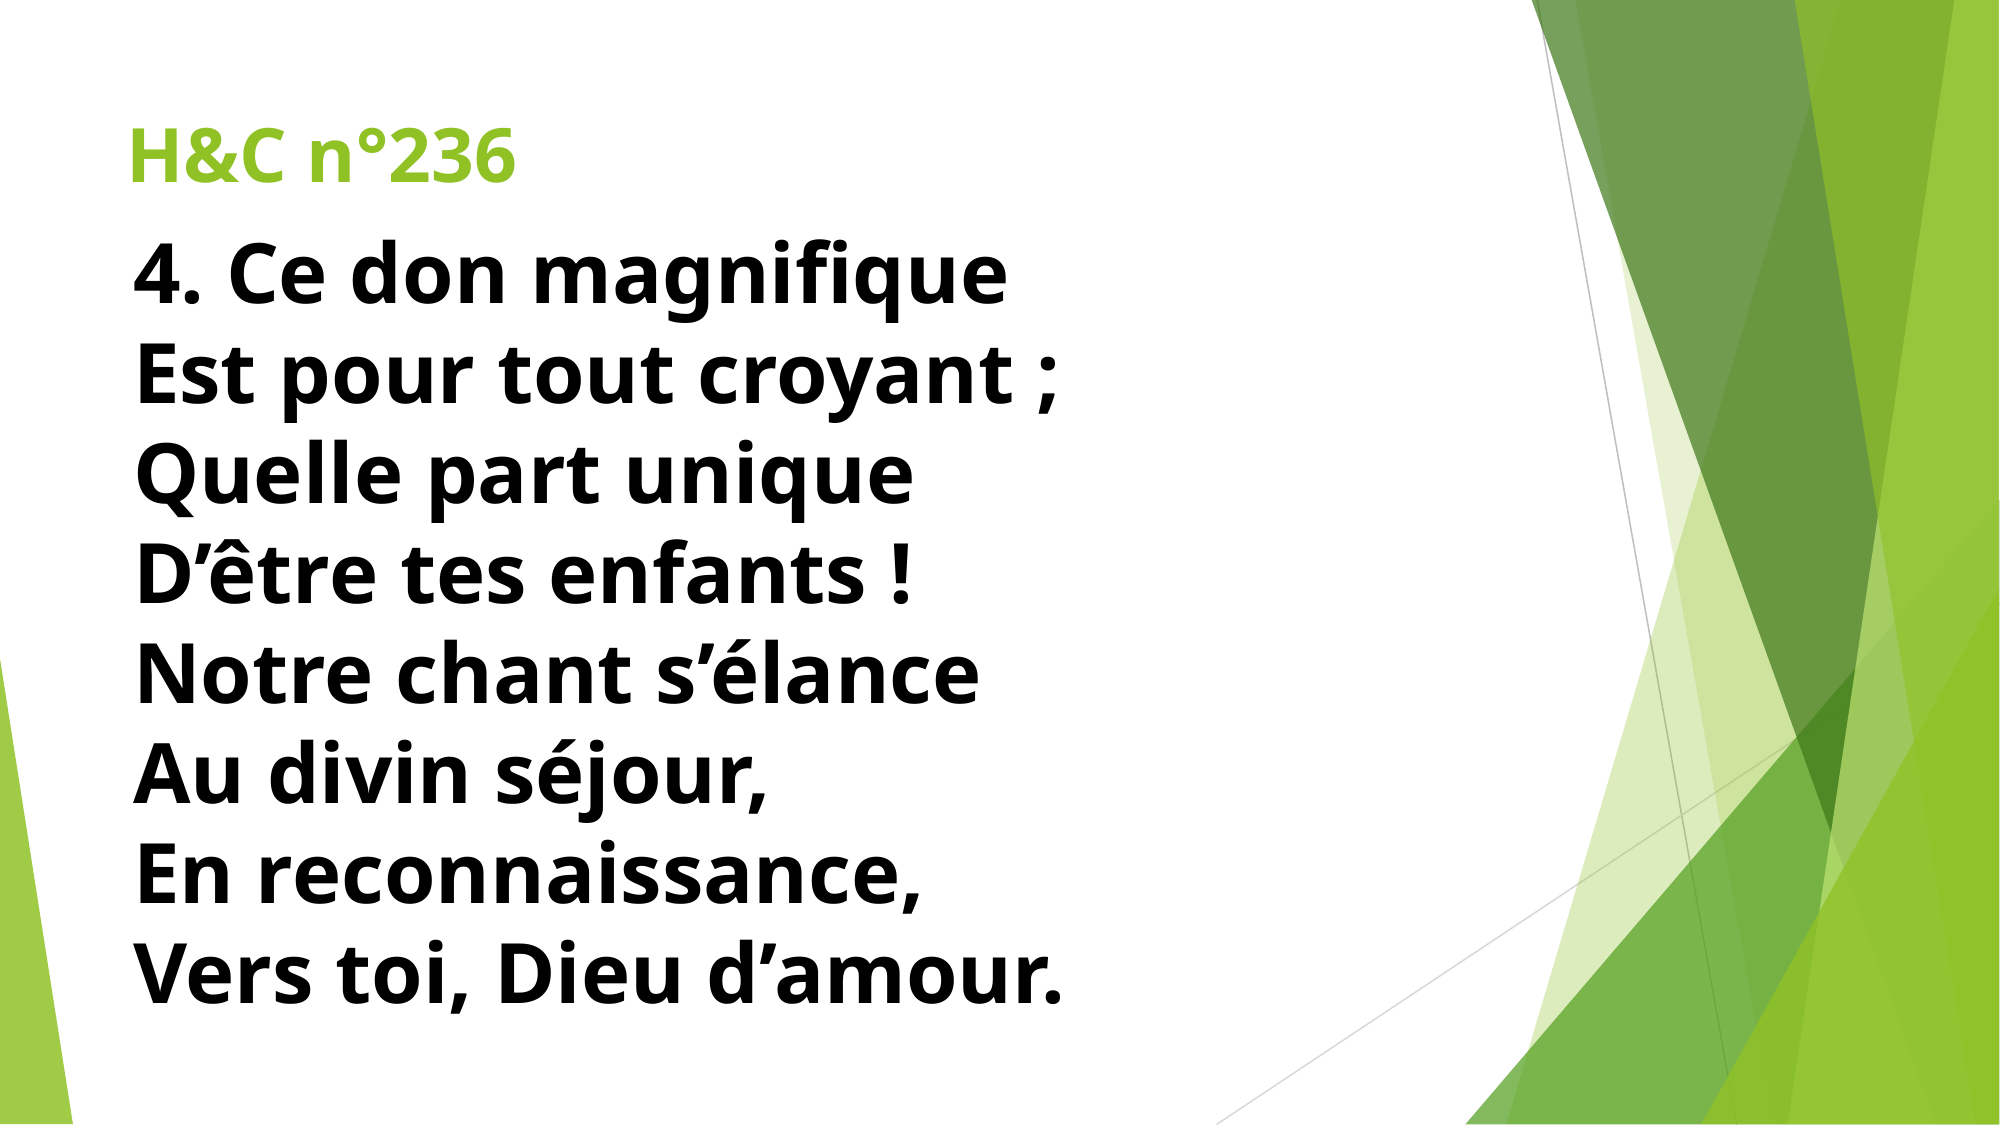

H&C n°236
4. Ce don magnifique
Est pour tout croyant ;
Quelle part unique
D’être tes enfants !
Notre chant s’élance
Au divin séjour,
En reconnaissance,
Vers toi, Dieu d’amour.